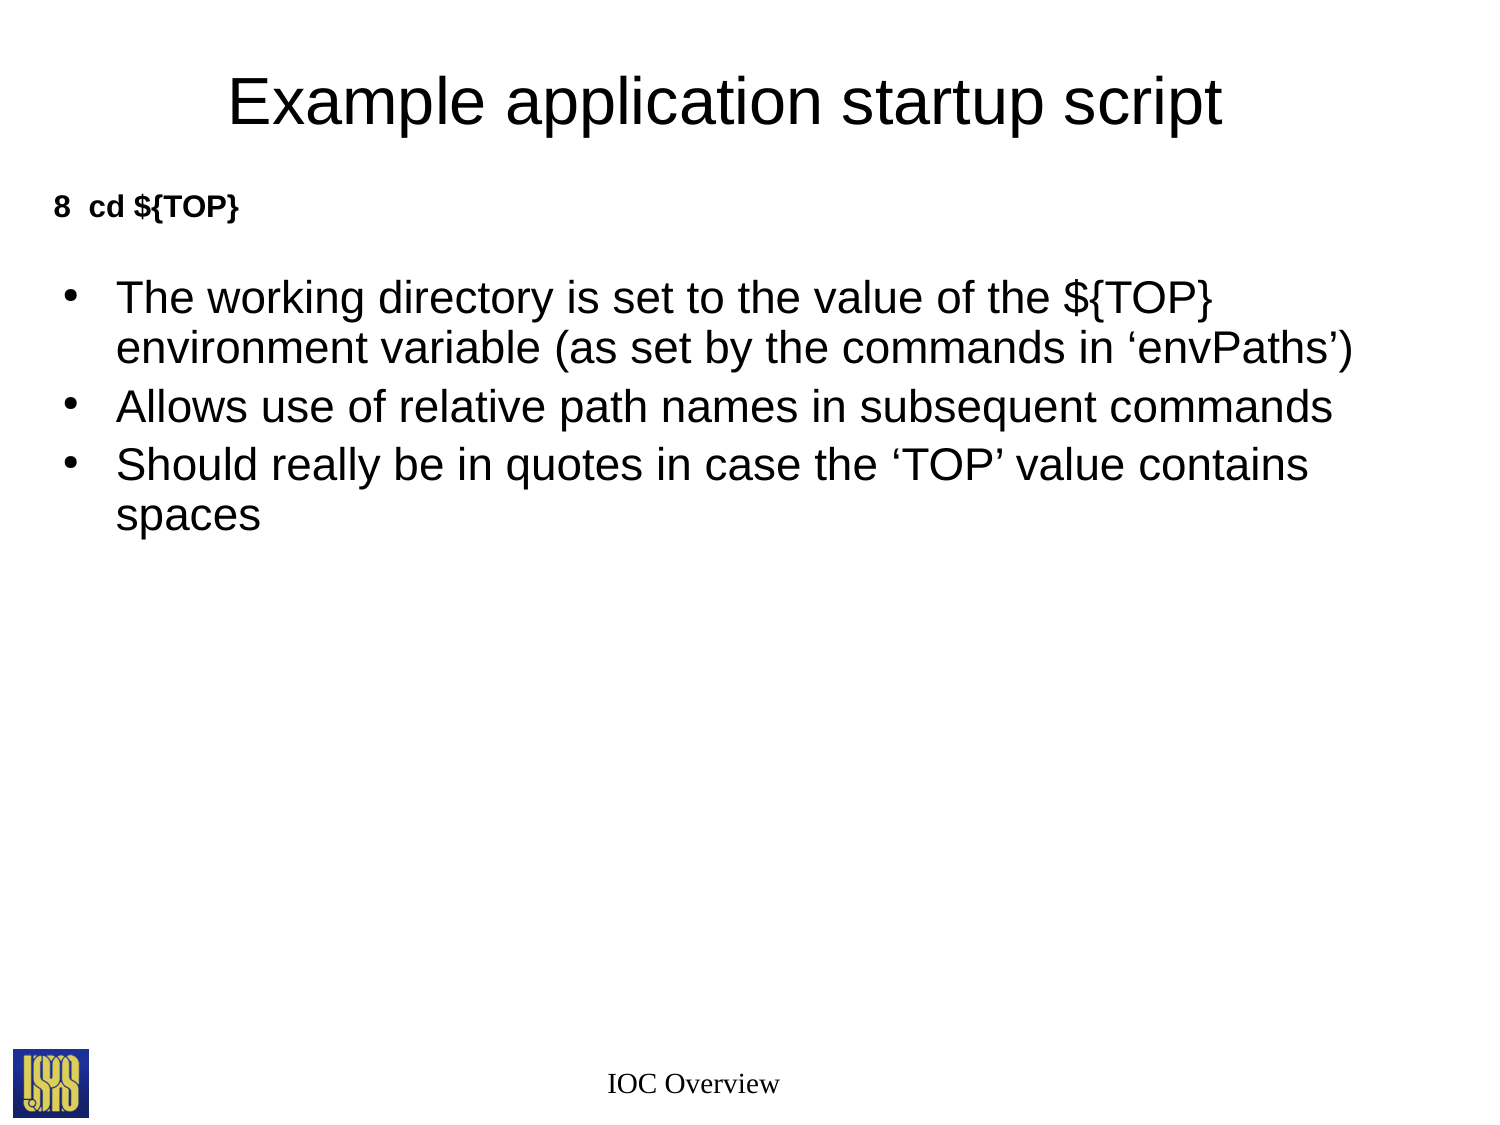

# Example application startup script
 8 cd ${TOP}
The working directory is set to the value of the ${TOP} environment variable (as set by the commands in ‘envPaths’)
Allows use of relative path names in subsequent commands
Should really be in quotes in case the ‘TOP’ value contains spaces